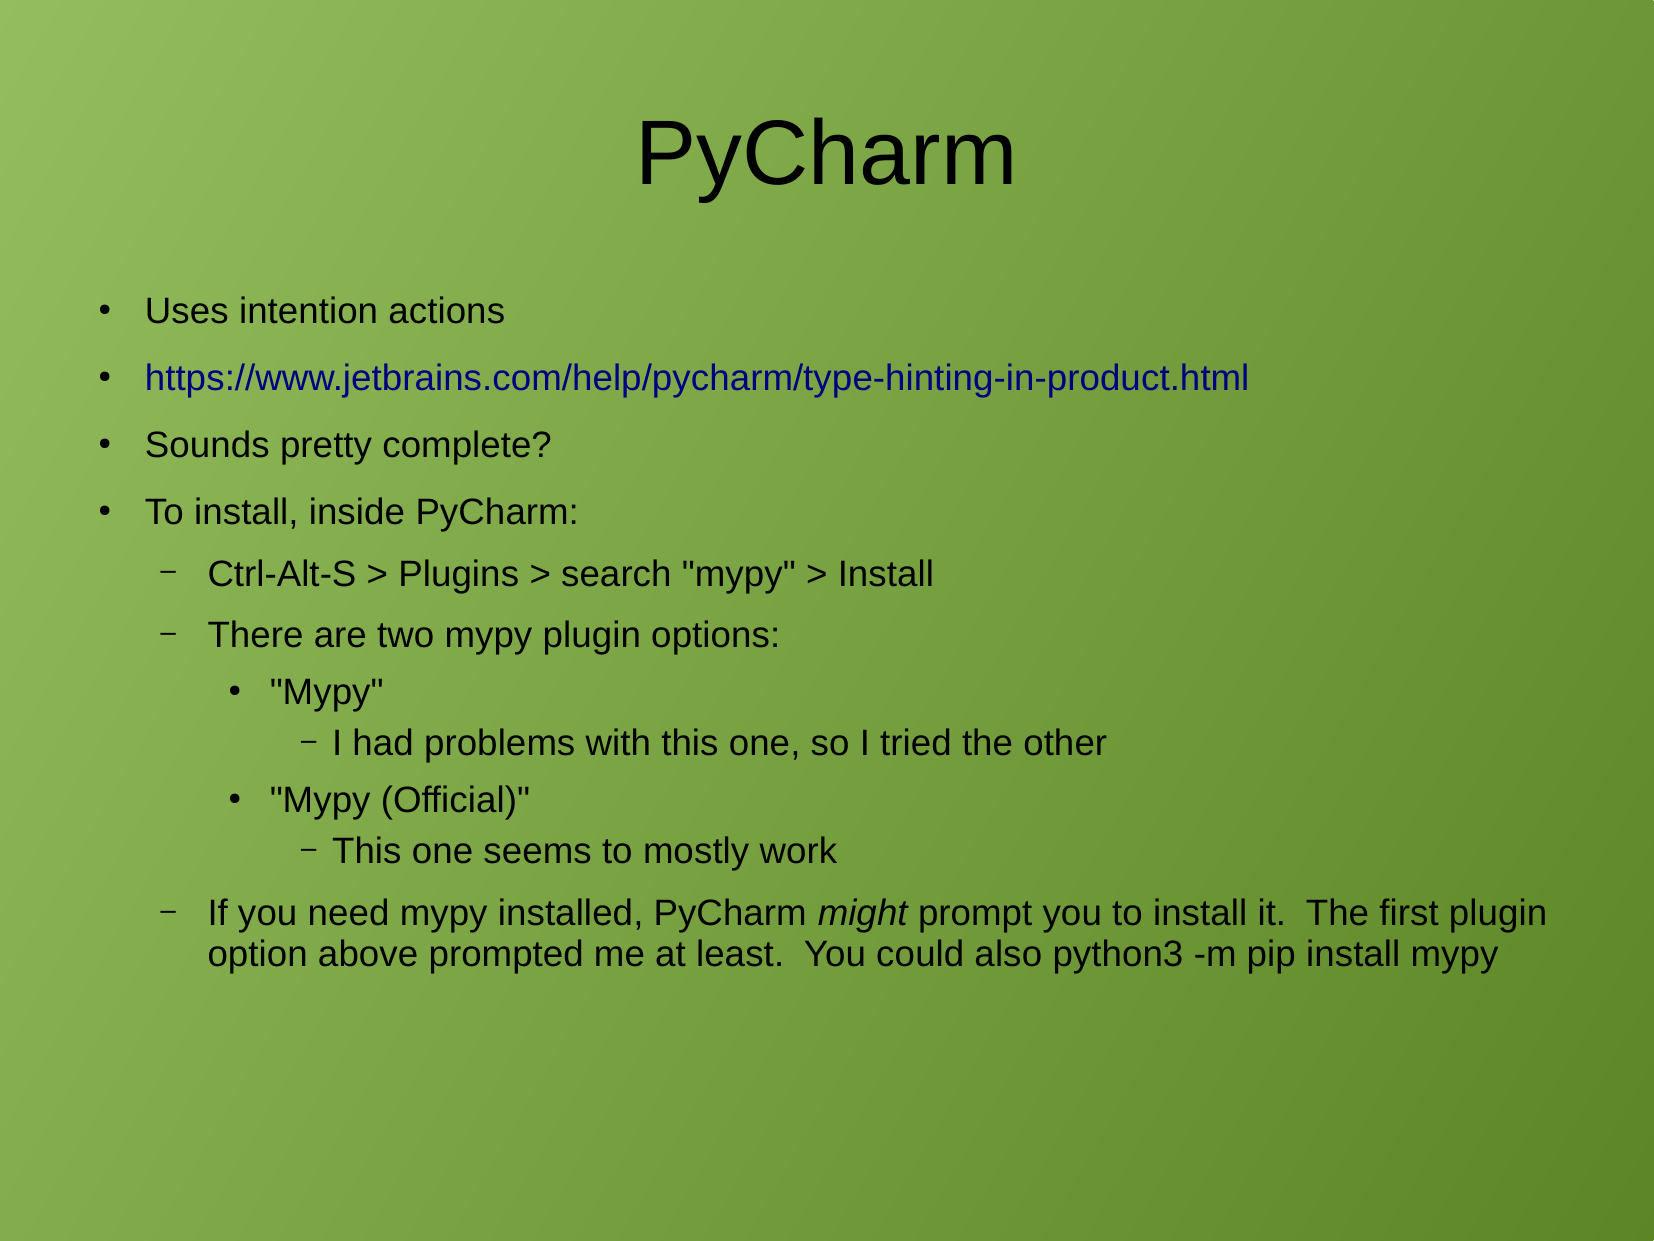

# PyCharm
Uses intention actions
https://www.jetbrains.com/help/pycharm/type-hinting-in-product.html
Sounds pretty complete?
To install, inside PyCharm:
Ctrl-Alt-S > Plugins > search "mypy" > Install
There are two mypy plugin options:
"Mypy"
I had problems with this one, so I tried the other
"Mypy (Official)"
This one seems to mostly work
If you need mypy installed, PyCharm might prompt you to install it. The first plugin option above prompted me at least. You could also python3 -m pip install mypy